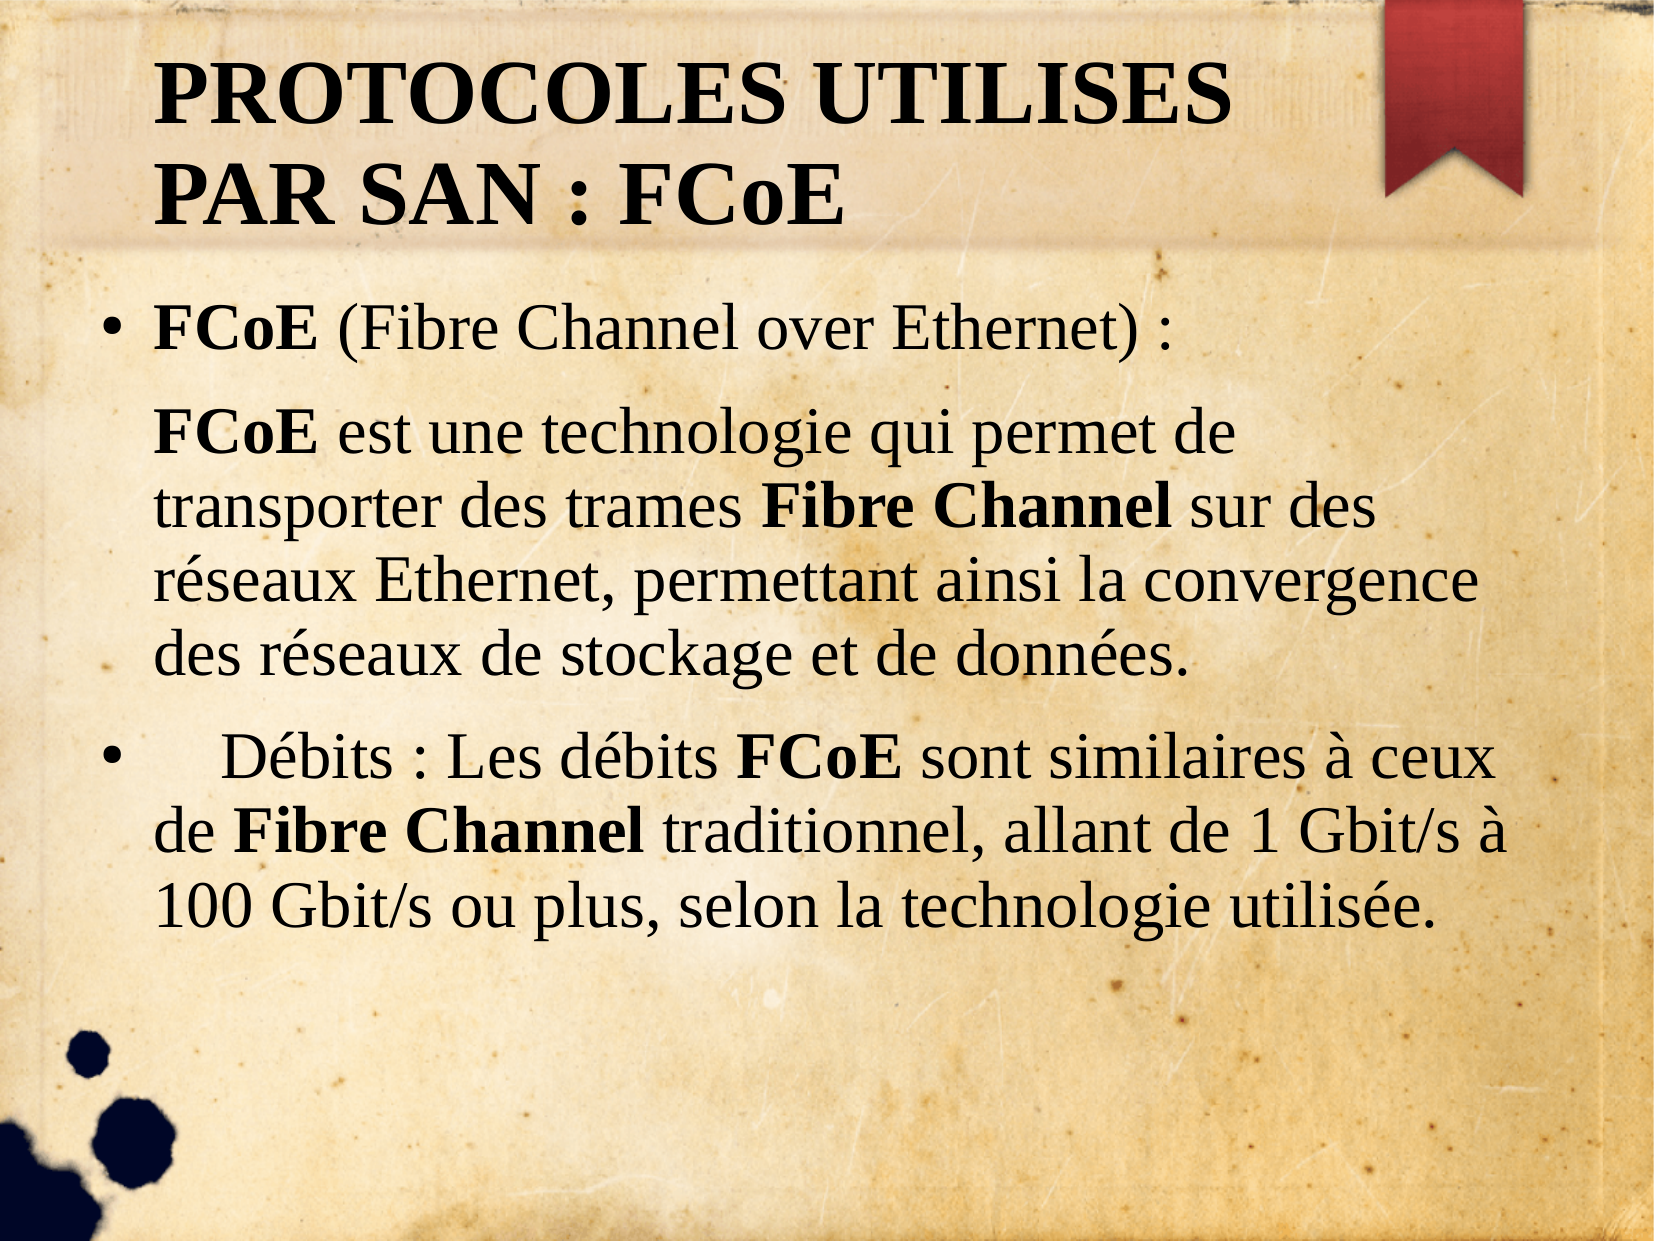

# PROTOCOLES UTILISES PAR SAN : FCoE
FCoE (Fibre Channel over Ethernet) :
FCoE est une technologie qui permet de transporter des trames Fibre Channel sur des réseaux Ethernet, permettant ainsi la convergence des réseaux de stockage et de données.
 Débits : Les débits FCoE sont similaires à ceux de Fibre Channel traditionnel, allant de 1 Gbit/s à 100 Gbit/s ou plus, selon la technologie utilisée.